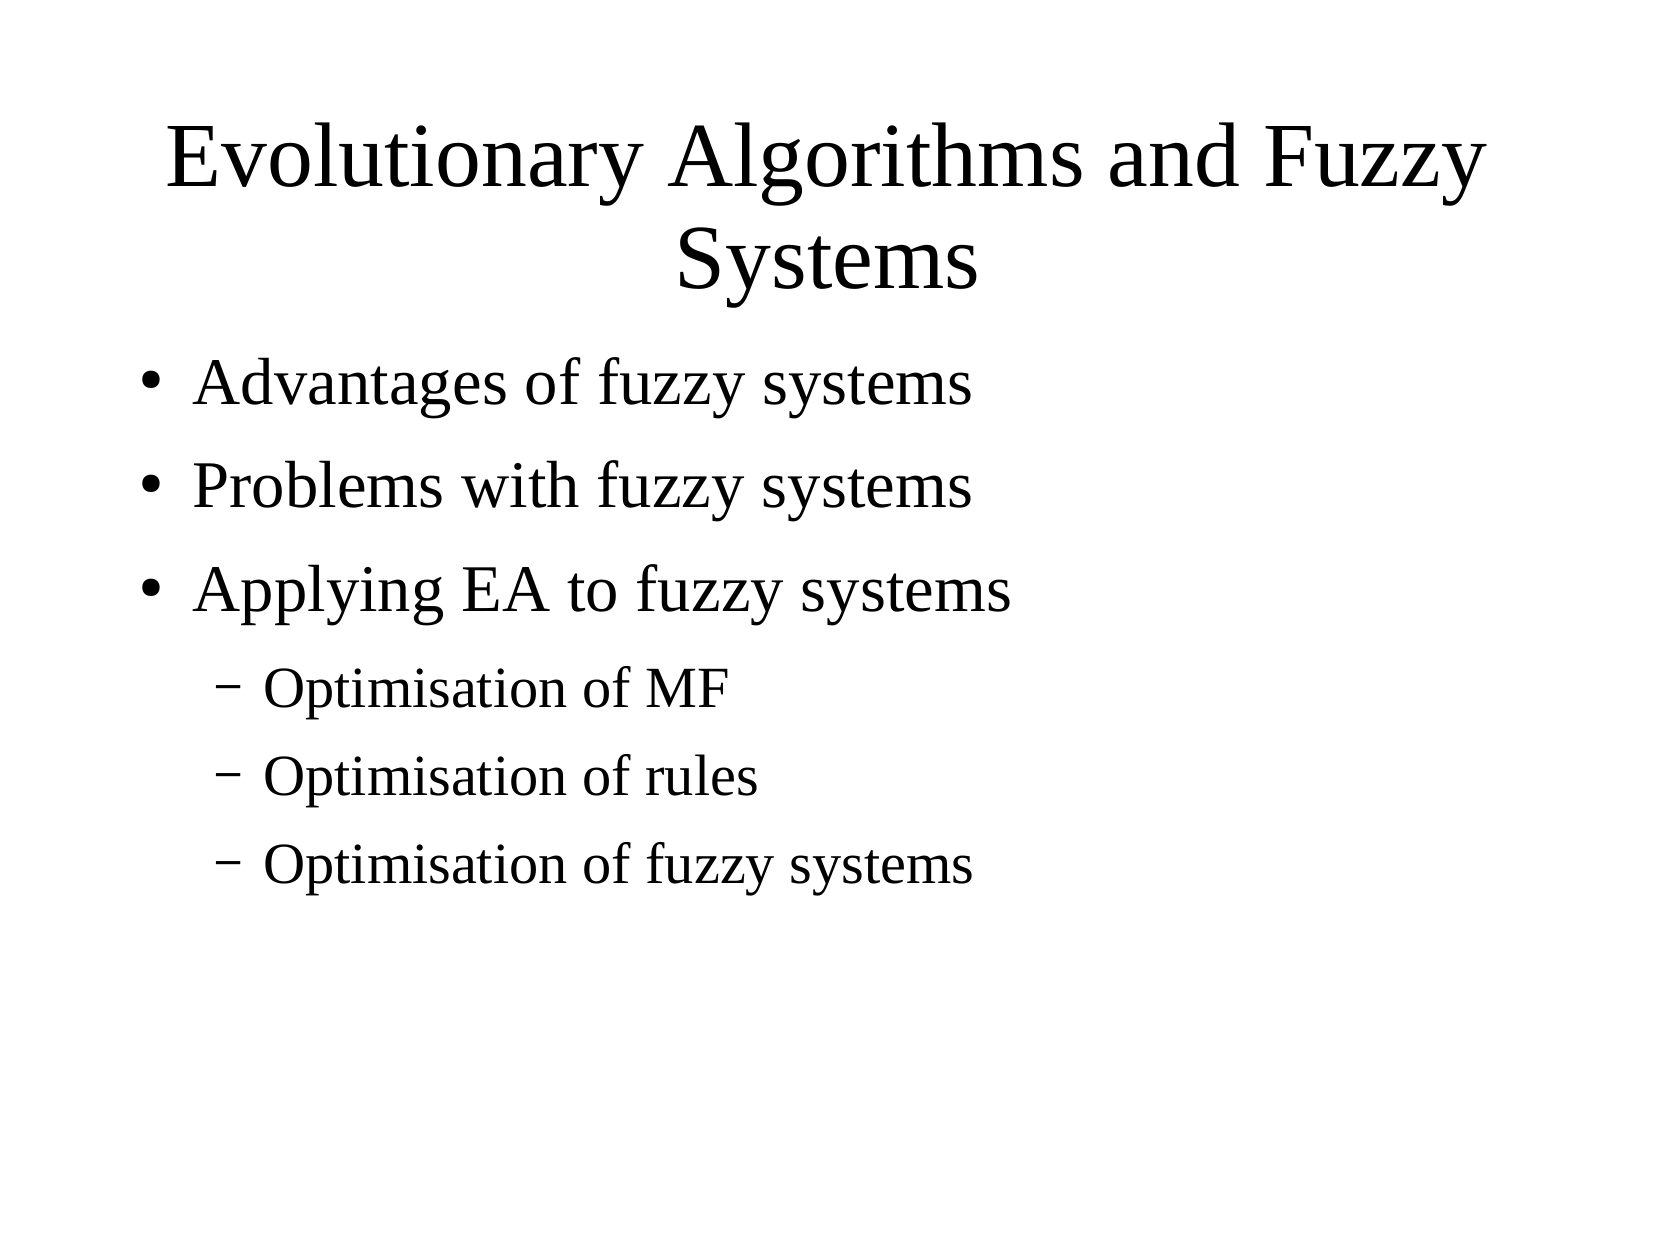

# Evolutionary Algorithms and Fuzzy Systems
Advantages of fuzzy systems
Problems with fuzzy systems
Applying EA to fuzzy systems
Optimisation of MF
Optimisation of rules
Optimisation of fuzzy systems